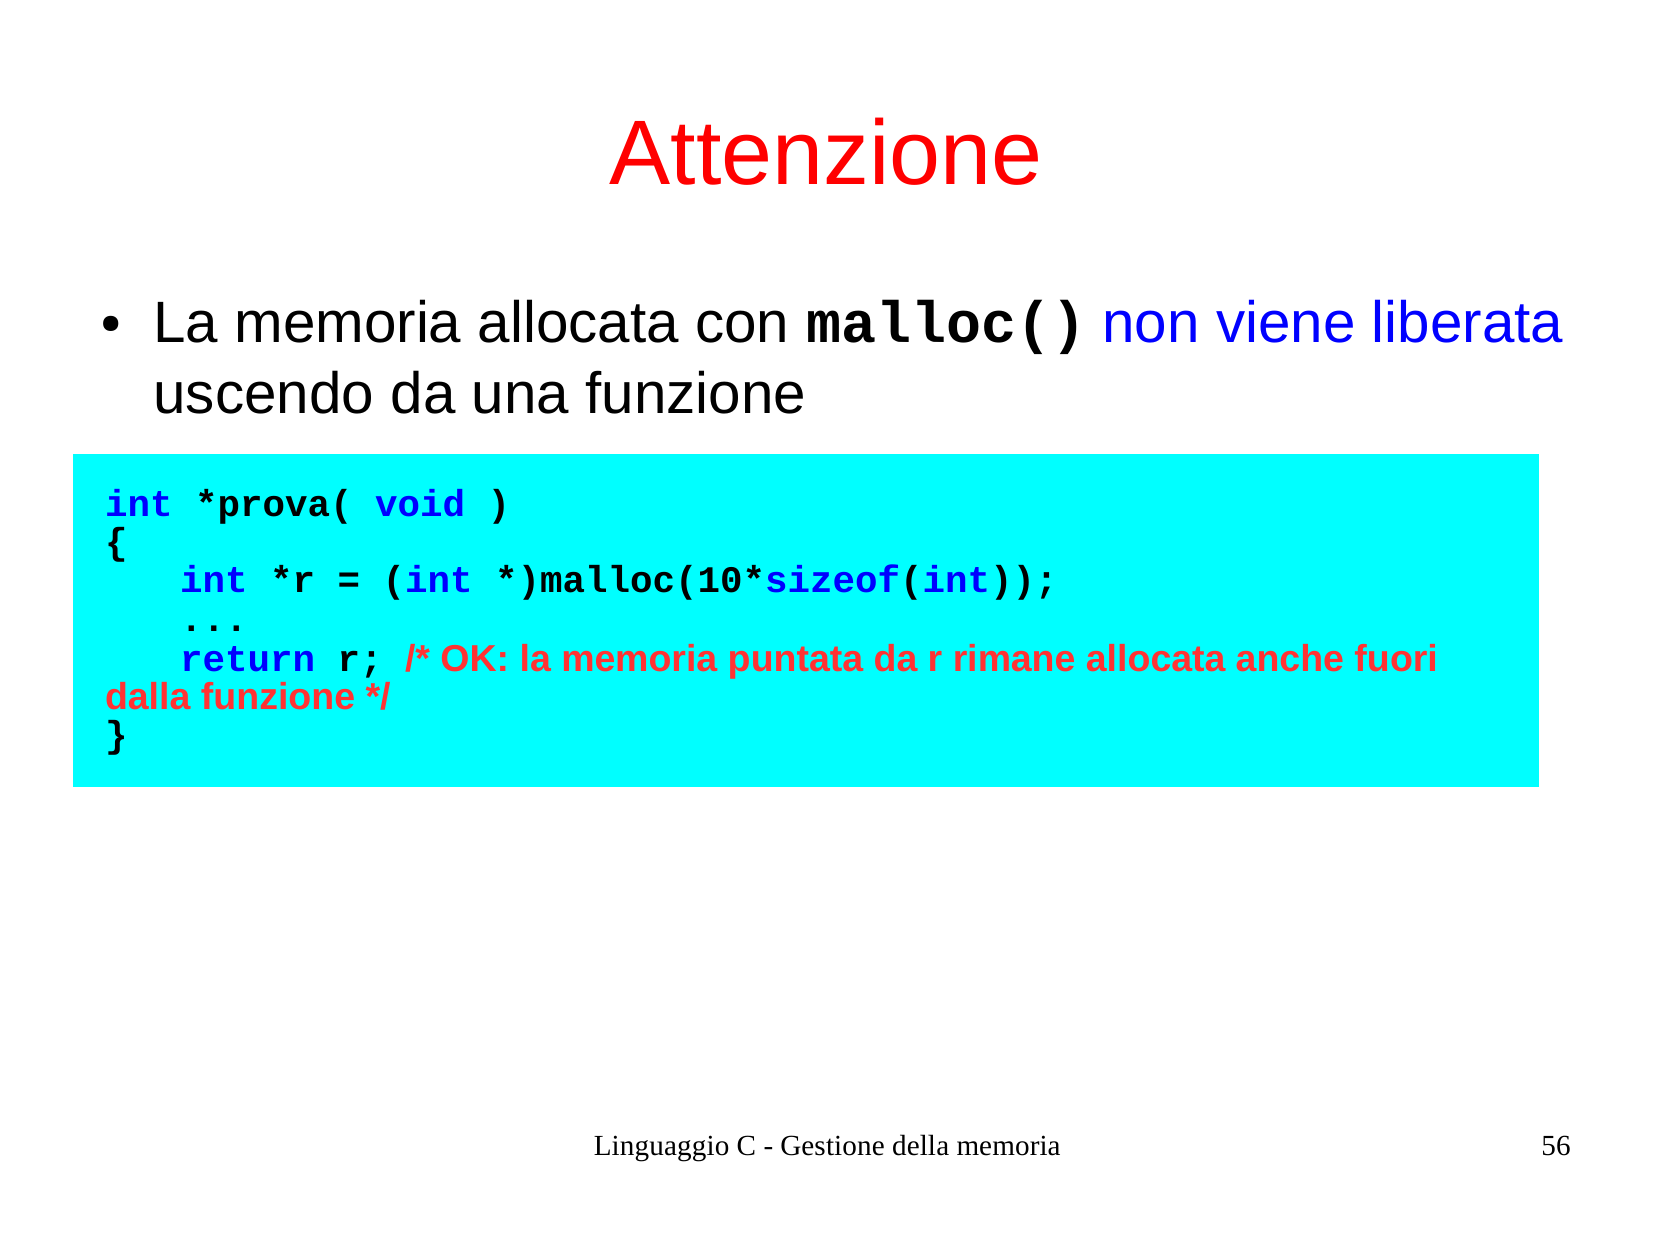

# Attenzione
La memoria allocata con malloc() non viene liberata uscendo da una funzione
int *prova( void )
{
	int *r = (int *)malloc(10*sizeof(int));
	...
	return r; /* OK: la memoria puntata da r rimane allocata anche fuori dalla funzione */
}
Linguaggio C - Gestione della memoria
56